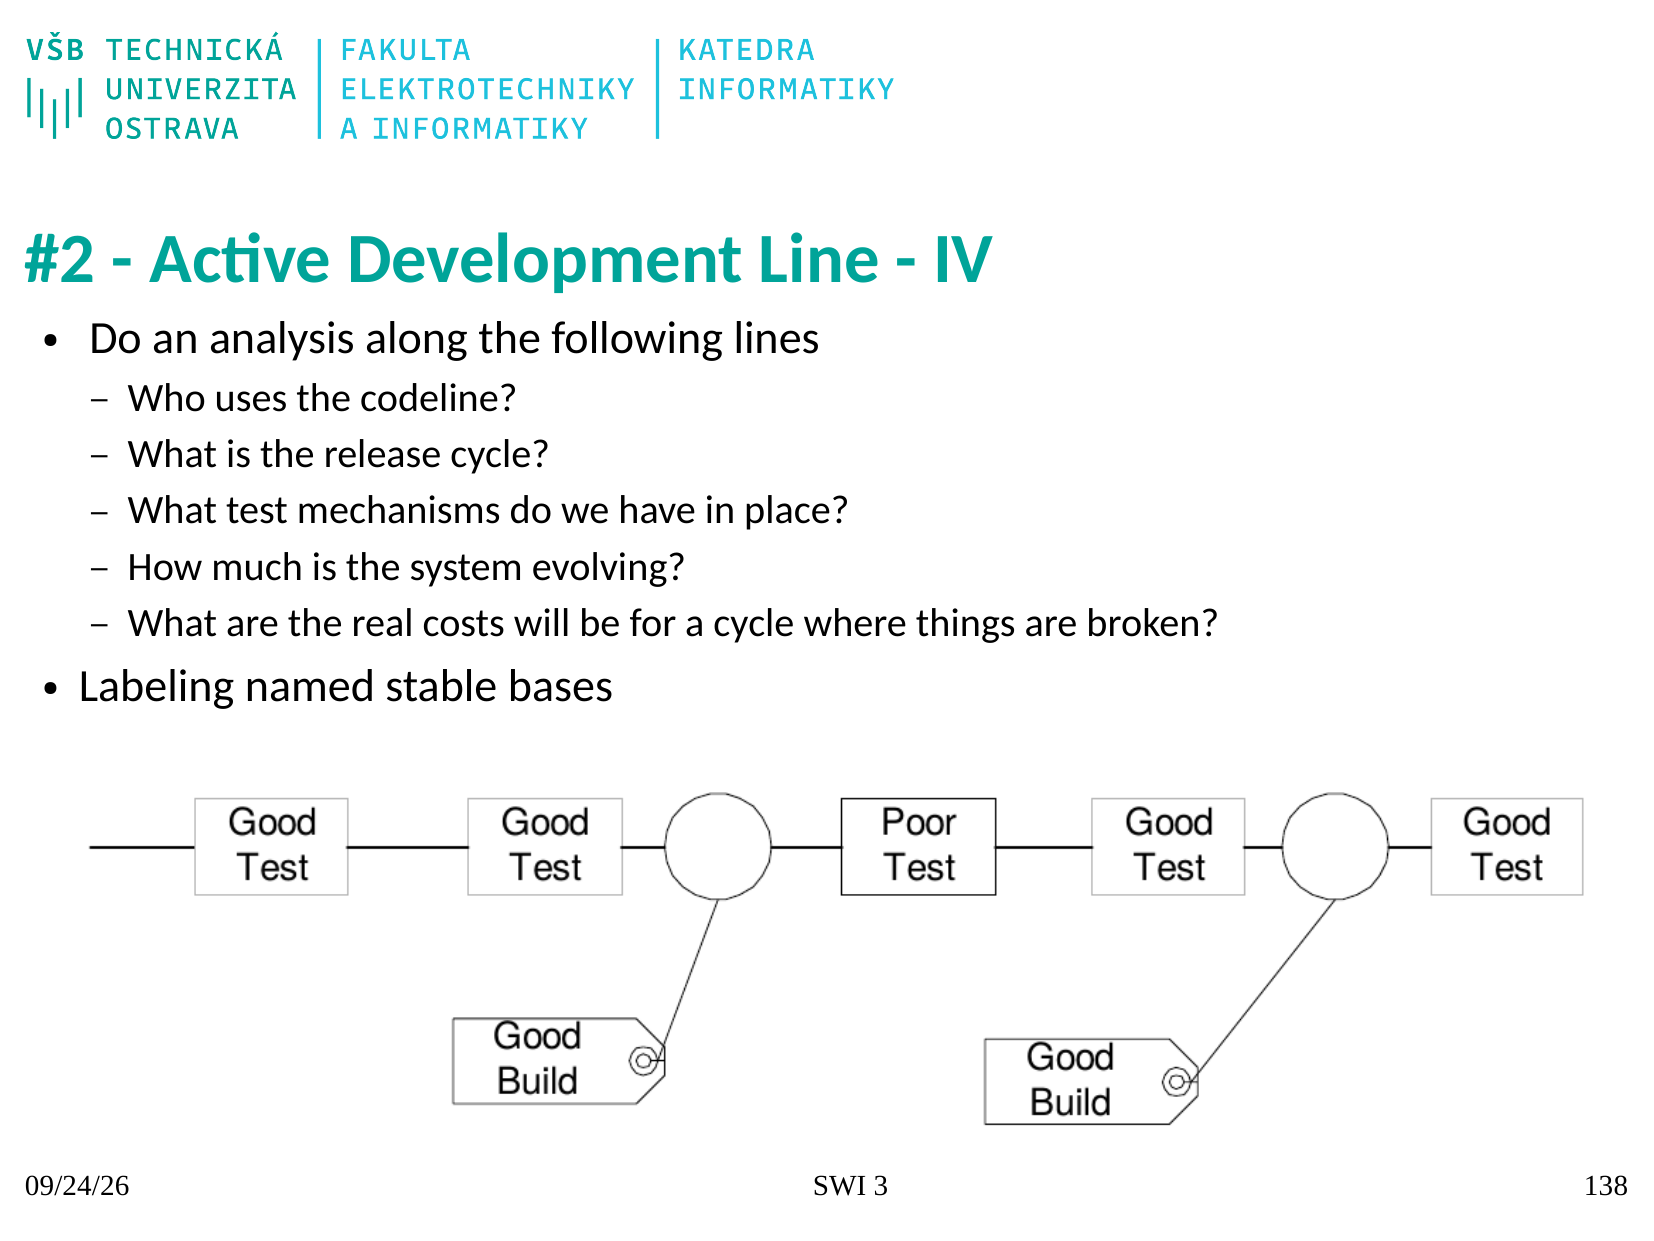

# #2 - Active Development Line - IV
 Do an analysis along the following lines
Who uses the codeline?
What is the release cycle?
What test mechanisms do we have in place?
How much is the system evolving?
What are the real costs will be for a cycle where things are broken?
Labeling named stable bases
SWI 3
138